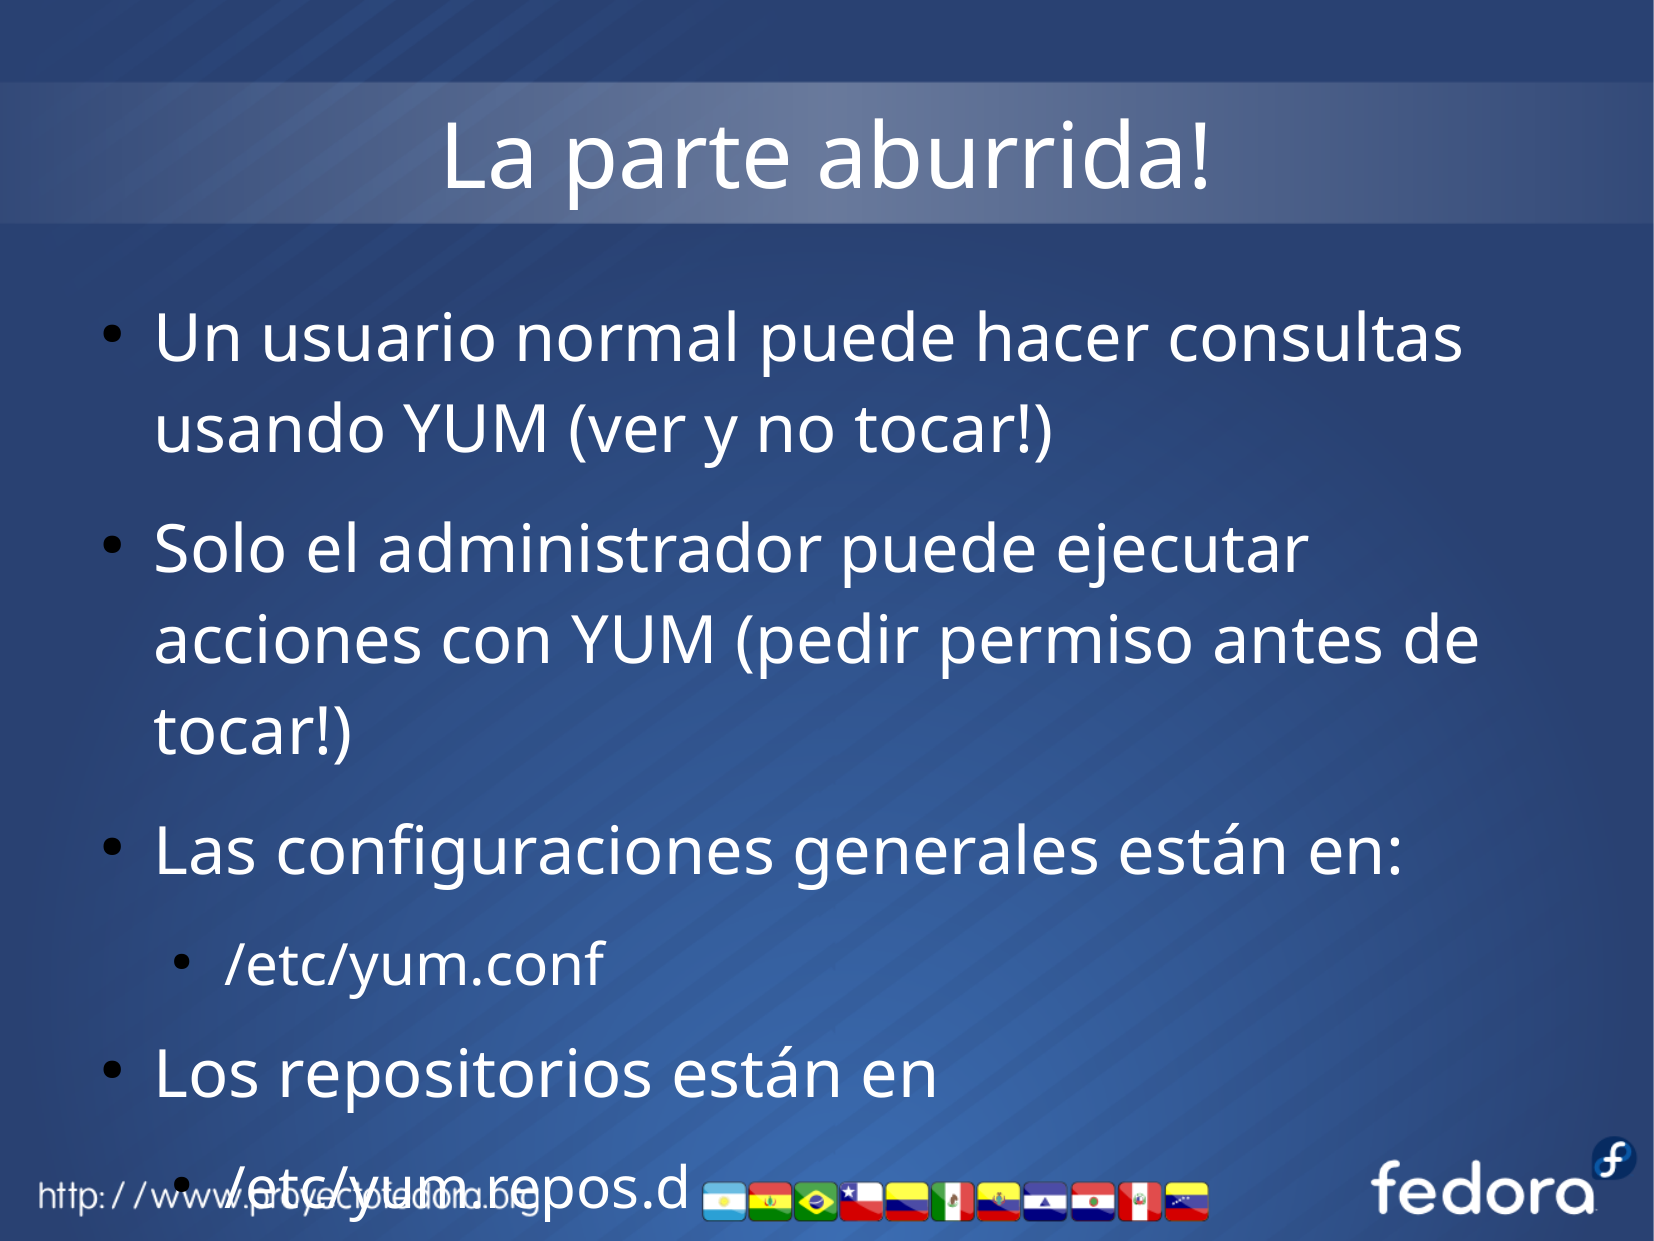

# La parte aburrida!
Un usuario normal puede hacer consultas usando YUM (ver y no tocar!)
Solo el administrador puede ejecutar acciones con YUM (pedir permiso antes de tocar!)
Las configuraciones generales están en:
/etc/yum.conf
Los repositorios están en
/etc/yum.repos.d